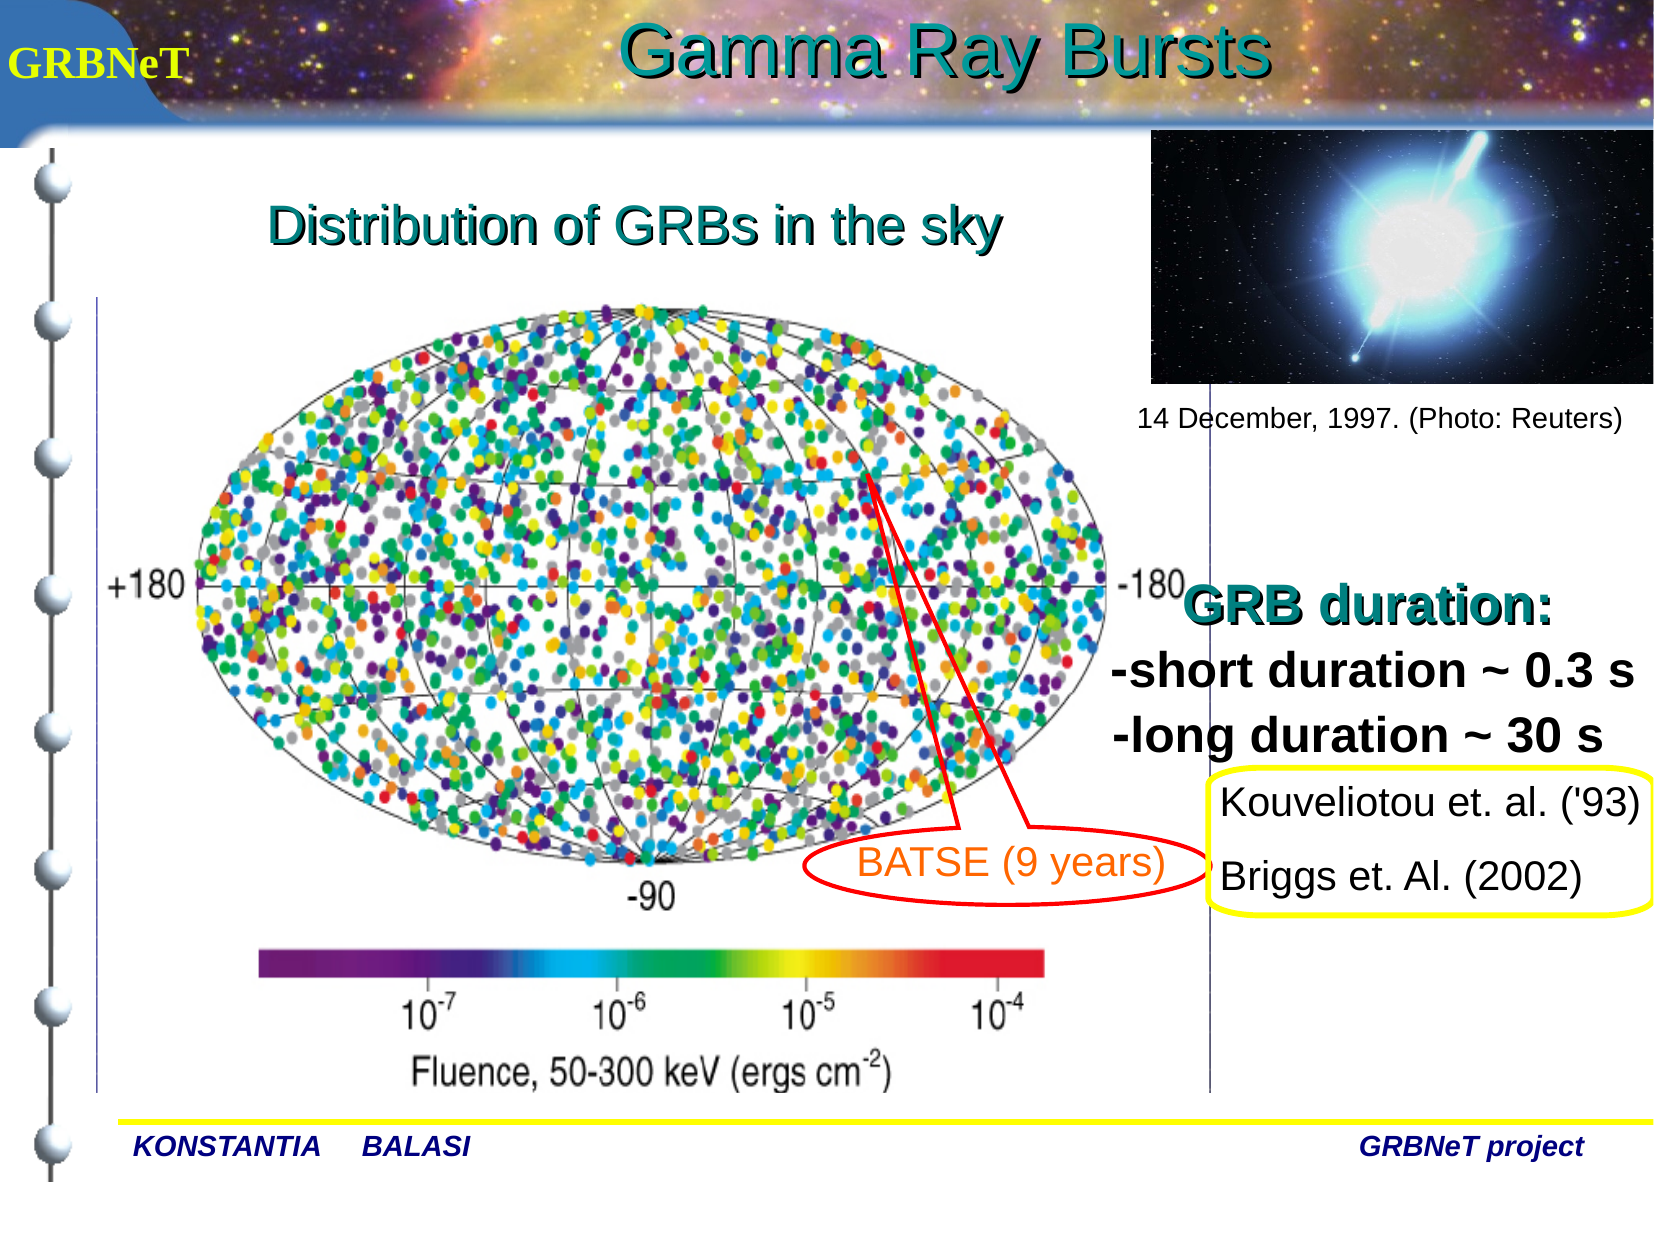

Gamma Ray Bursts
# GRBNeT
Distribution of GRBs in the sky
14 December, 1997. (Photo: Reuters)
GRB duration:
 -short duration ~ 0.3 s
-long duration ~ 30 s
Kouveliotou et. al. ('93)
Briggs et. Al. (2002)
BATSE (9 years)
KONSTANTIA BALASI 	 		 GRBNeT project